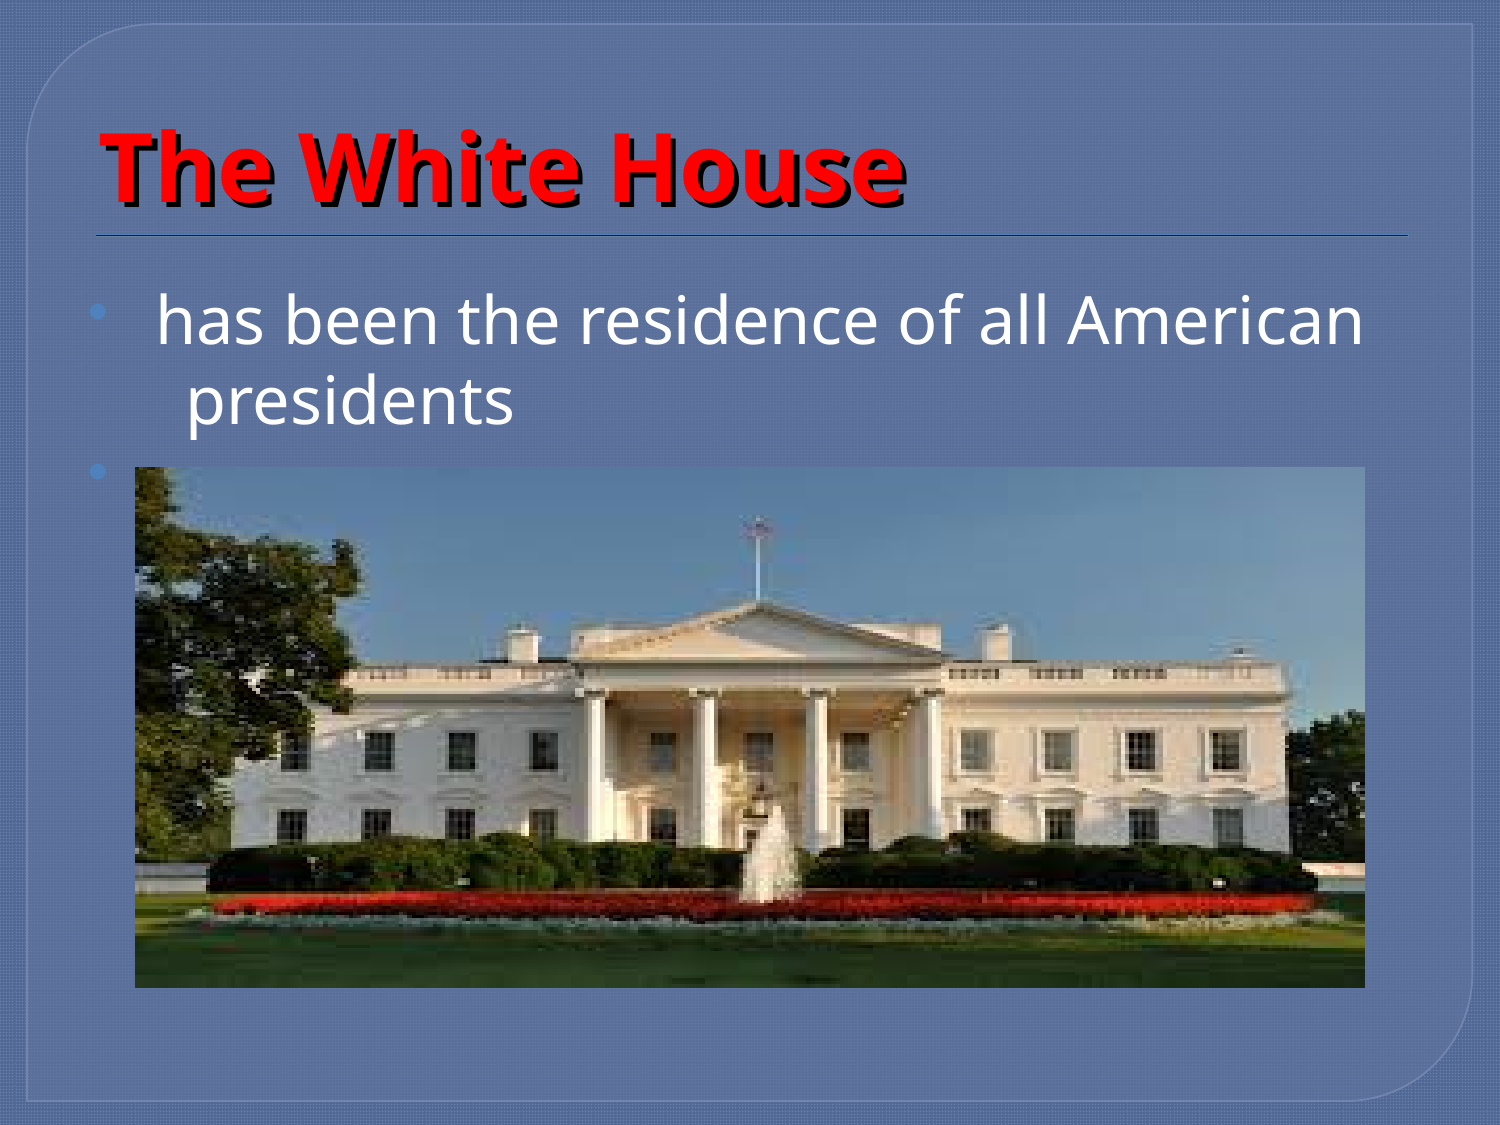

# The White House
 has been the residence of all American presidents